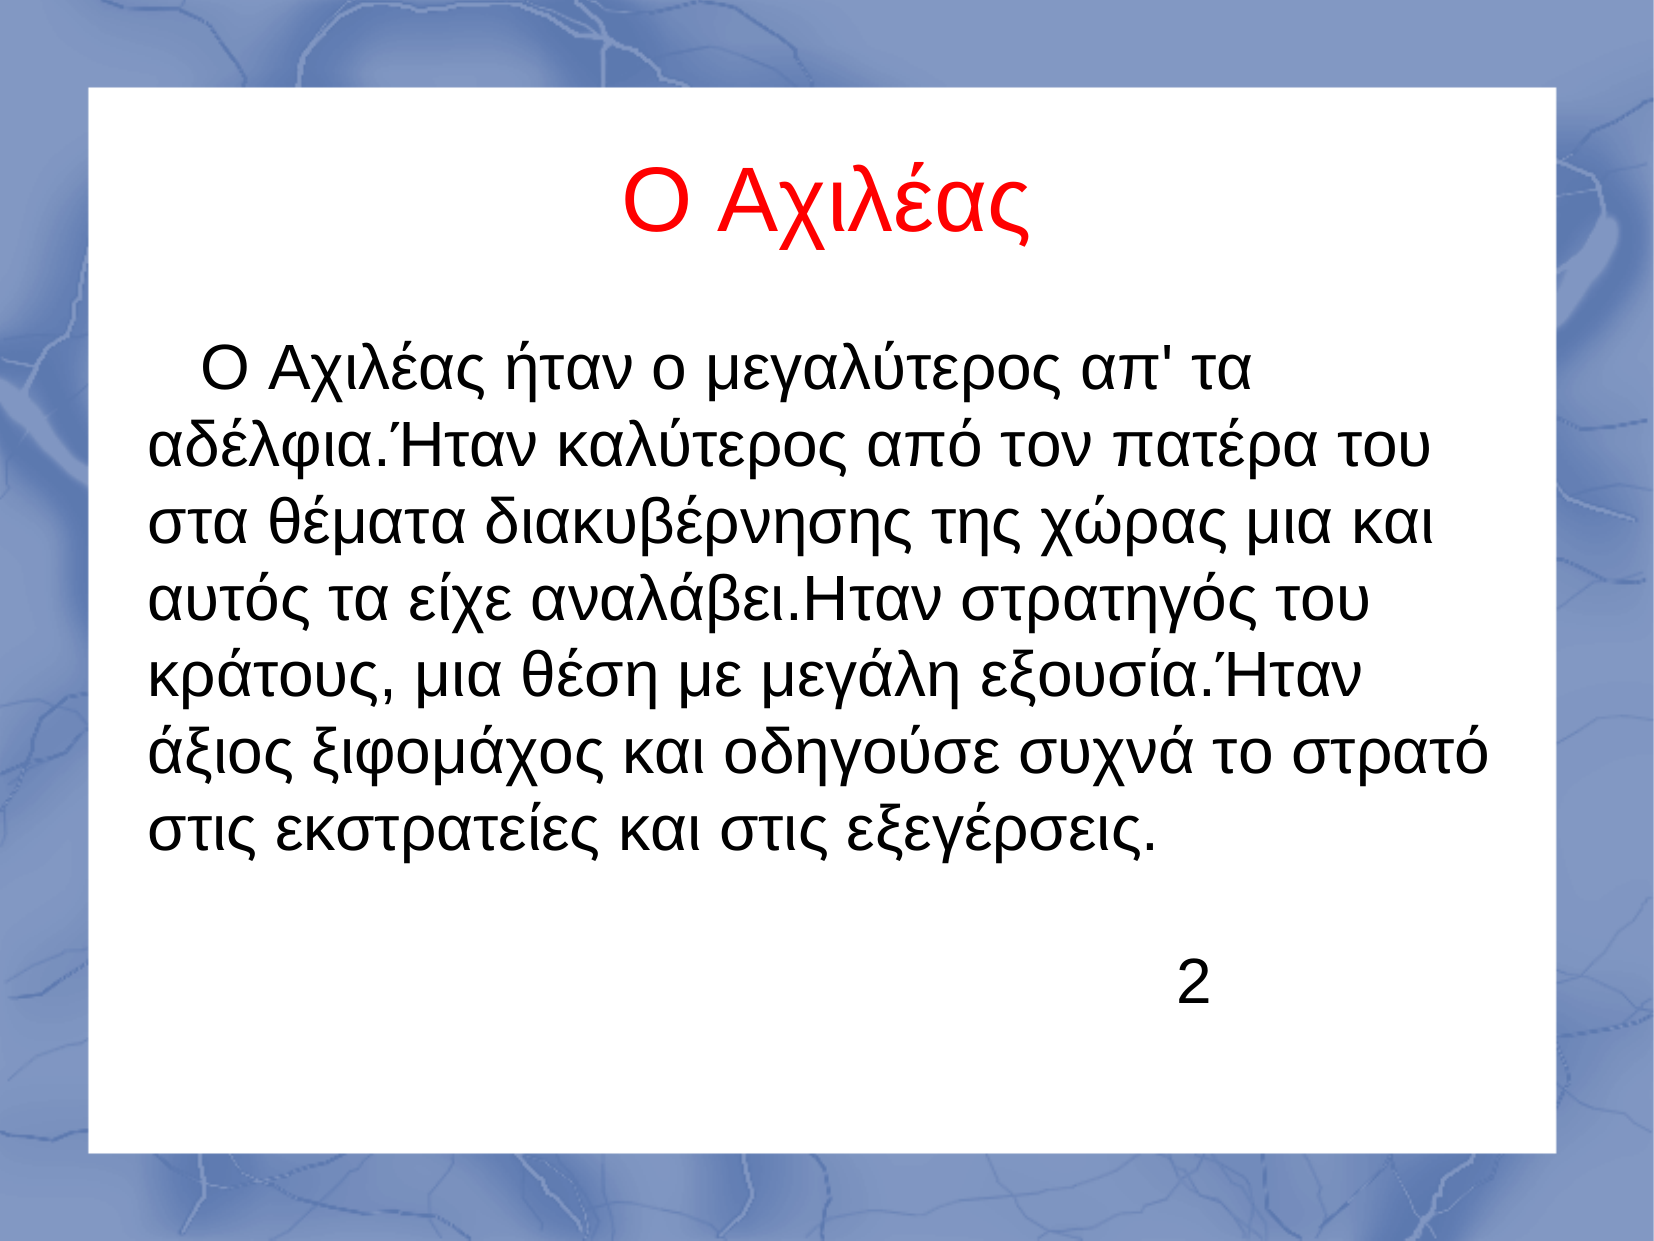

# Ο Αχιλέας
 Ο Αχιλέας ήταν ο μεγαλύτερος απ' τα αδέλφια.Ήταν καλύτερος από τον πατέρα του στα θέματα διακυβέρνησης της χώρας μια και αυτός τα είχε αναλάβει.Ηταν στρατηγός του κράτους, μια θέση με μεγάλη εξουσία.Ήταν άξιος ξιφομάχος και οδηγούσε συχνά το στρατό στις εκστρατείες και στις εξεγέρσεις. 2